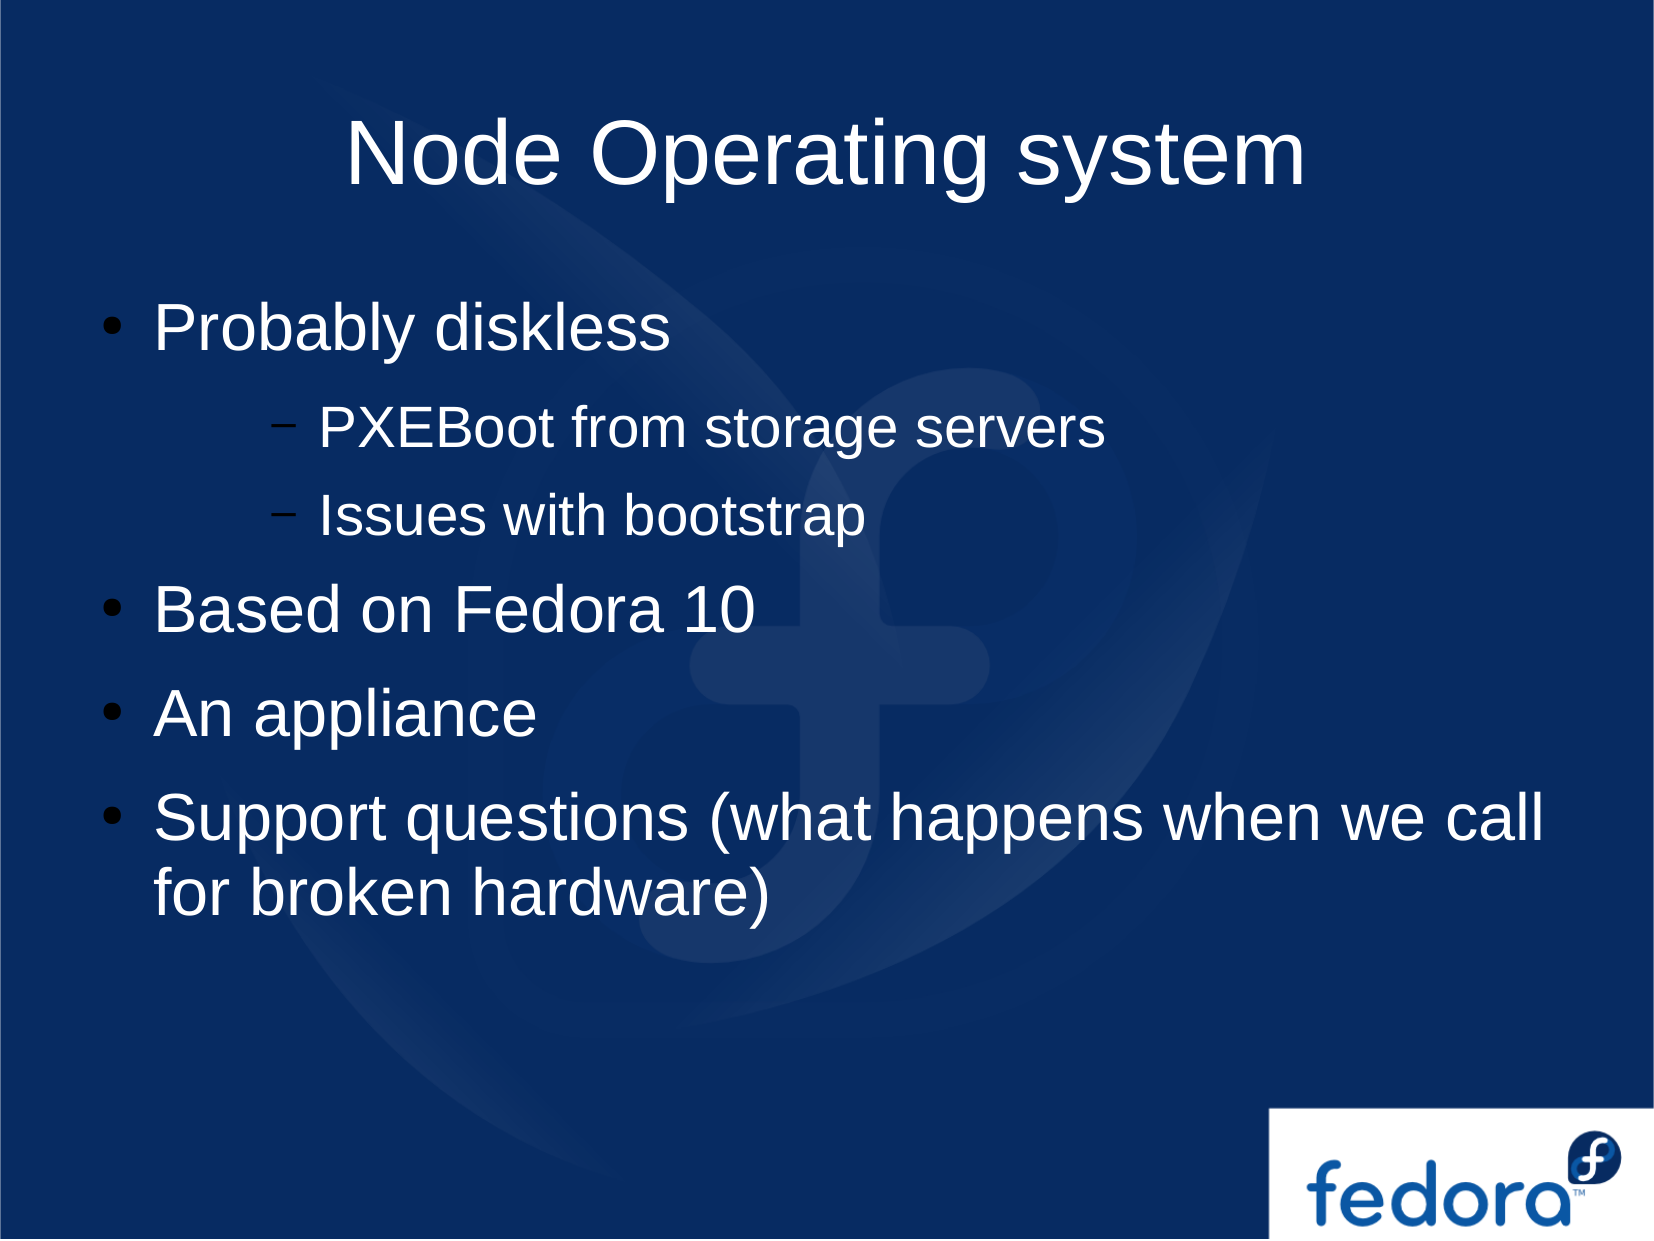

# Node Operating system
Probably diskless
PXEBoot from storage servers
Issues with bootstrap
Based on Fedora 10
An appliance
Support questions (what happens when we call for broken hardware)